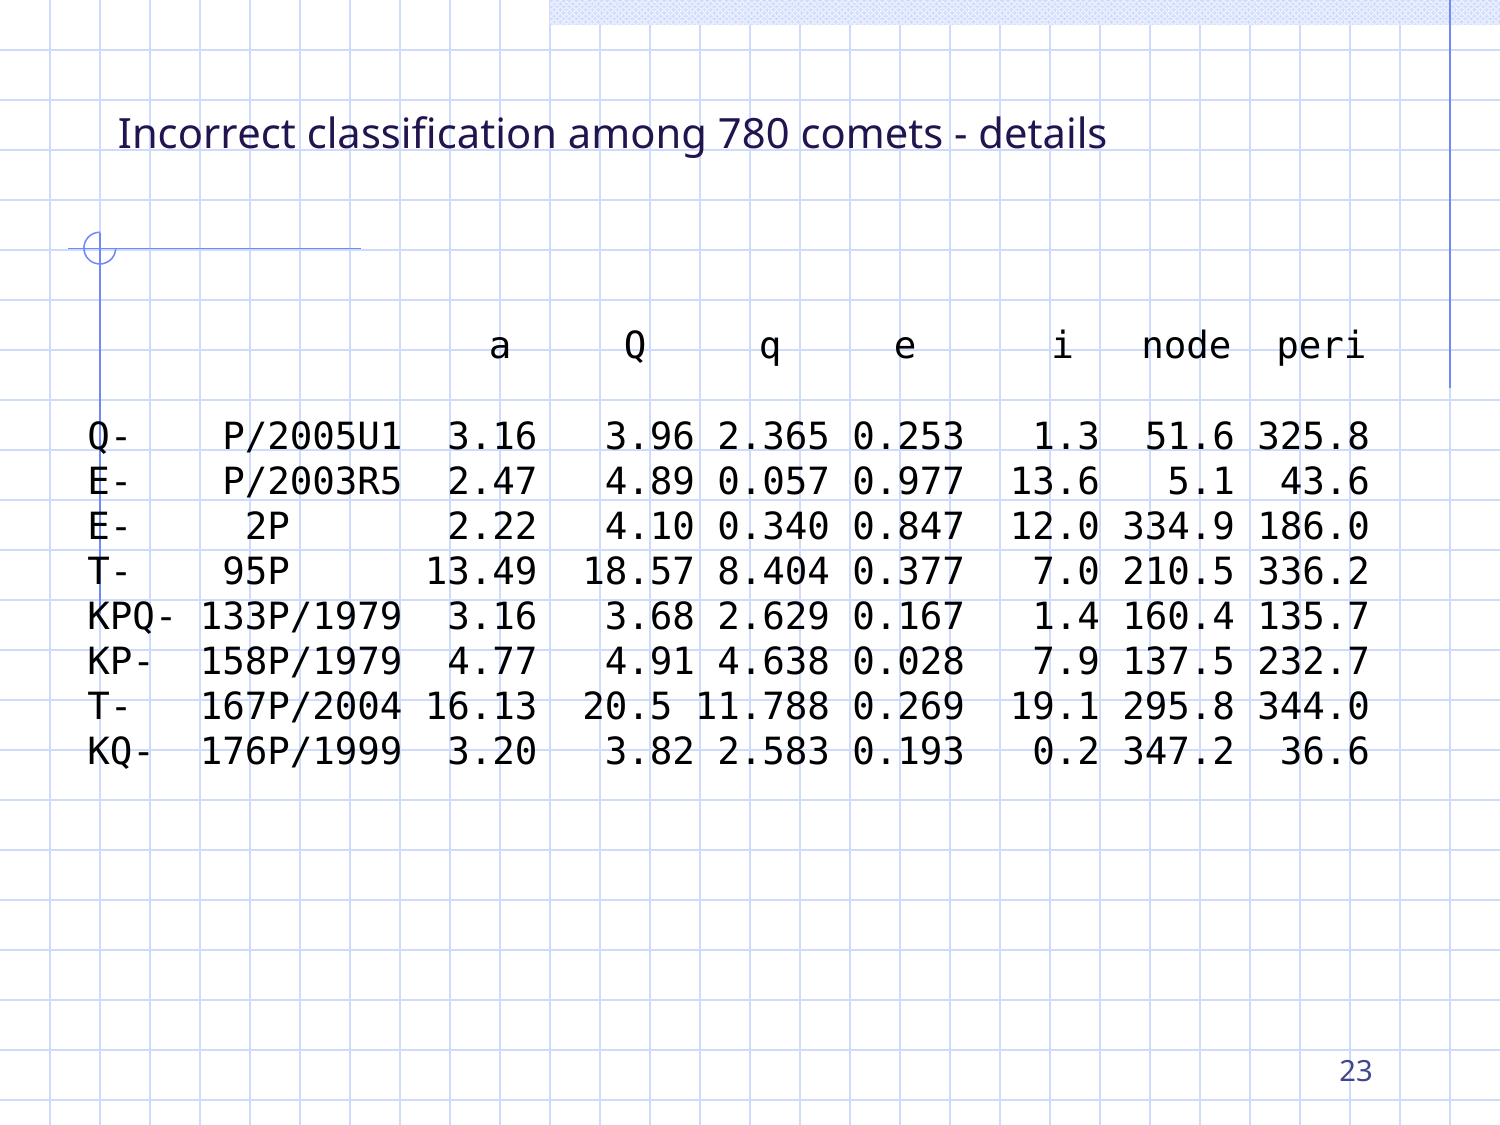

Incorrect classification among 780 comets - details
 a Q q e i node peri
Q- P/2005U1 3.16 3.96 2.365 0.253 1.3 51.6 325.8
E- P/2003R5 2.47 4.89 0.057 0.977 13.6 5.1 43.6
E- 2P 2.22 4.10 0.340 0.847 12.0 334.9 186.0
T- 95P 13.49 18.57 8.404 0.377 7.0 210.5 336.2
KPQ- 133P/1979 3.16 3.68 2.629 0.167 1.4 160.4 135.7
KP- 158P/1979 4.77 4.91 4.638 0.028 7.9 137.5 232.7
T- 167P/2004 16.13 20.5 11.788 0.269 19.1 295.8 344.0
KQ- 176P/1999 3.20 3.82 2.583 0.193 0.2 347.2 36.6
23